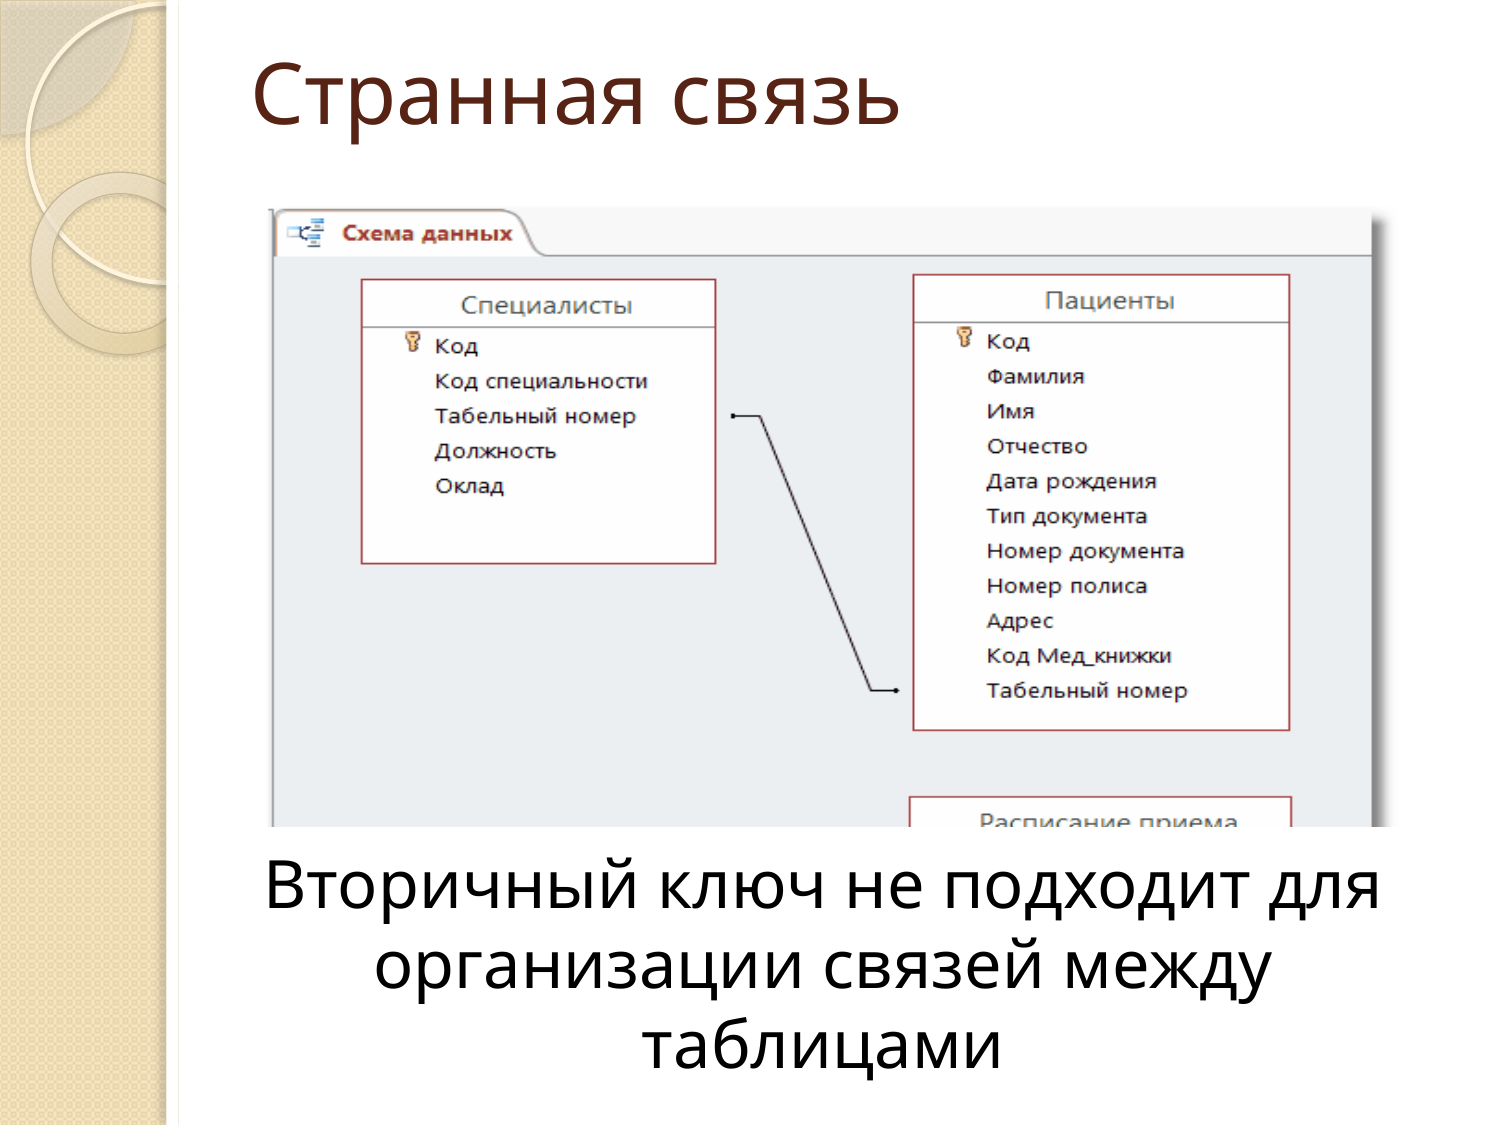

# Странная связь
Вторичный ключ не подходит для организации связей между таблицами